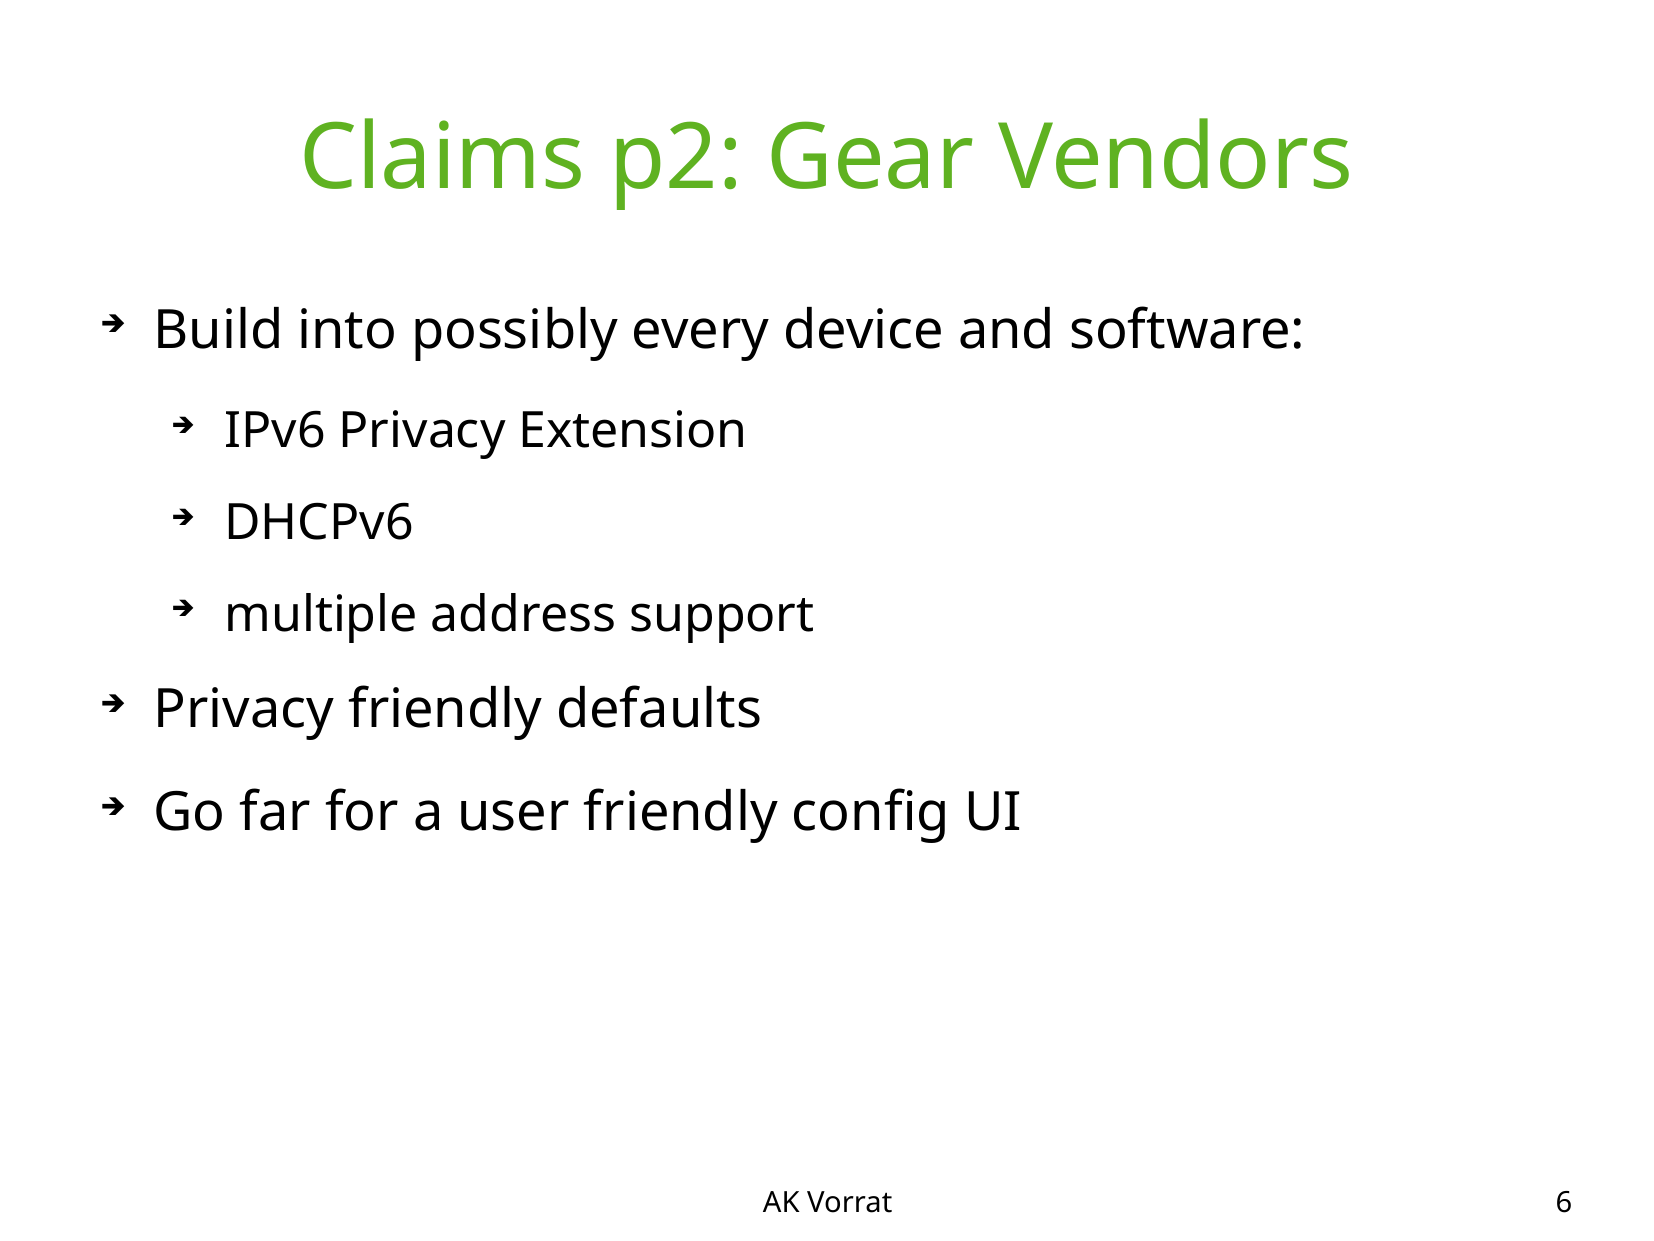

# Claims p2: Gear Vendors
Build into possibly every device and software:
IPv6 Privacy Extension
DHCPv6
multiple address support
Privacy friendly defaults
Go far for a user friendly config UI
AK Vorrat
6